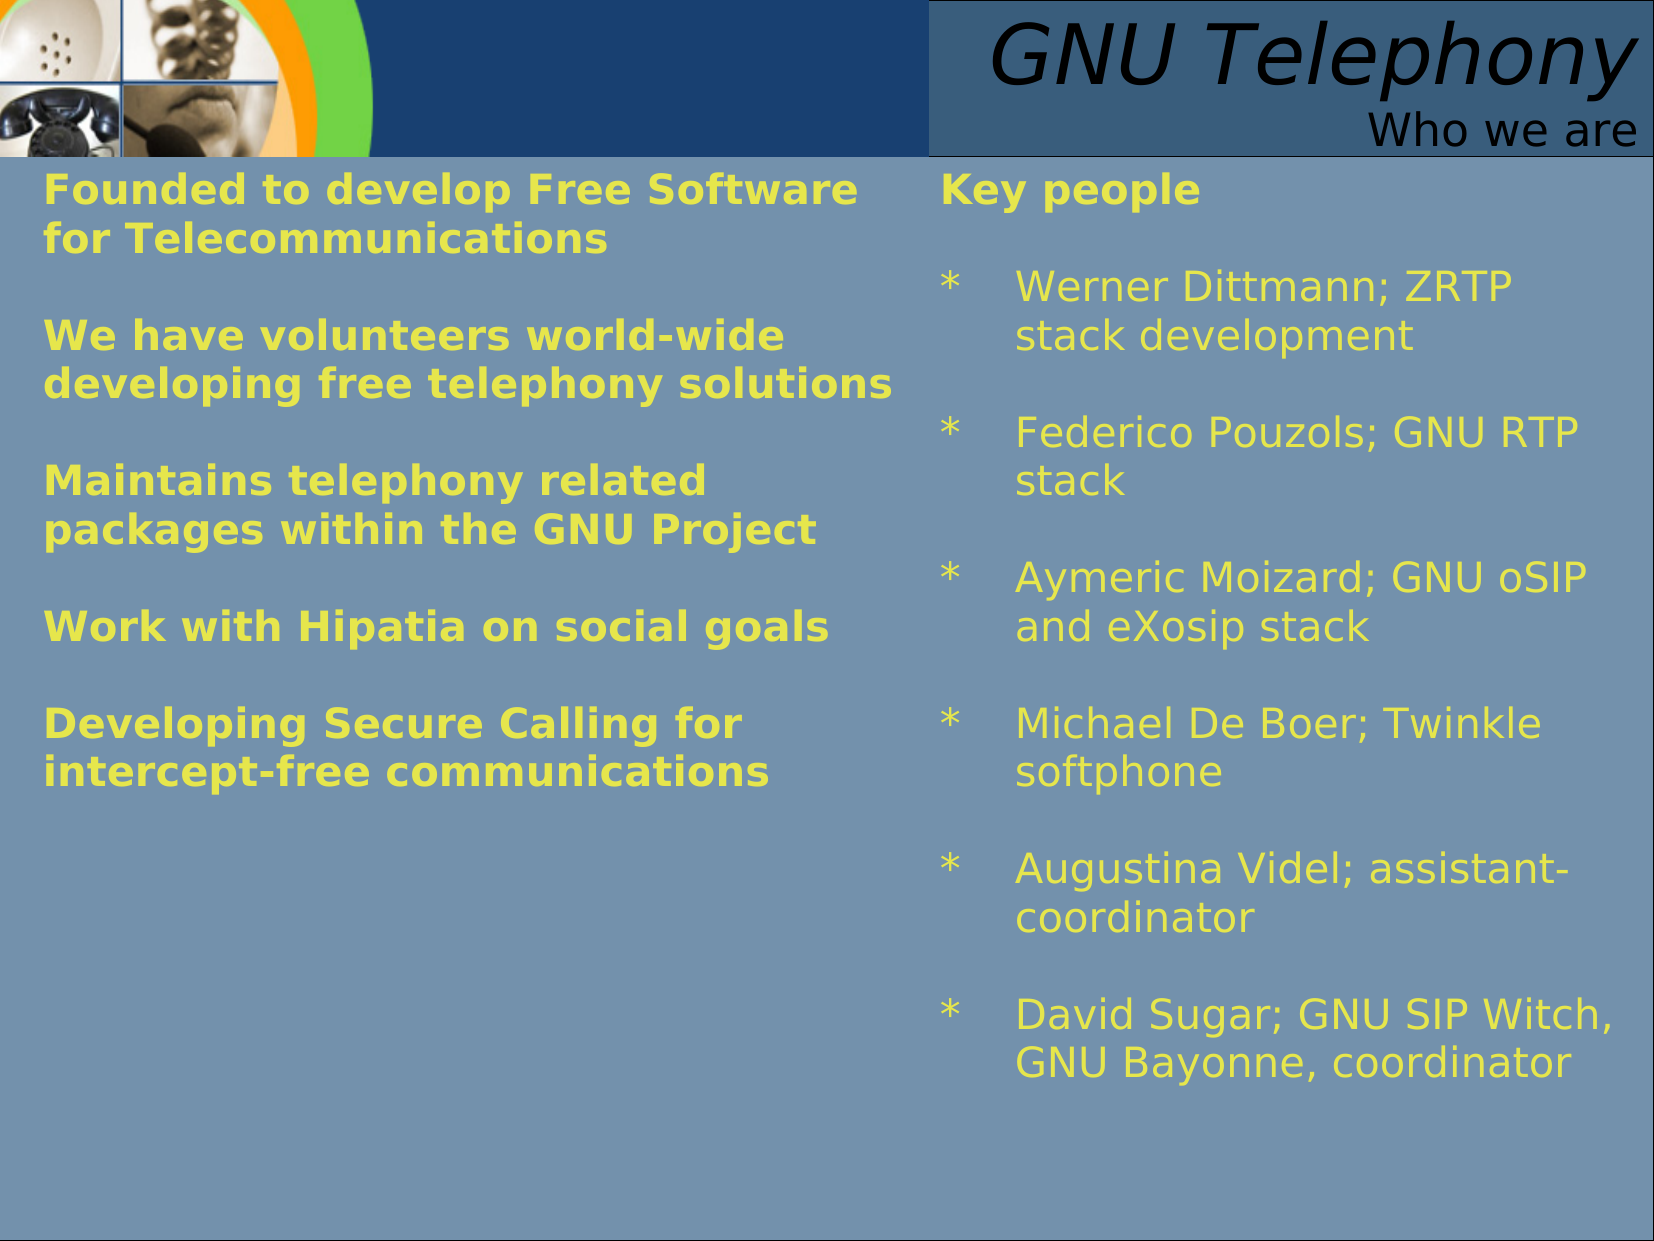

GNU Telephony
Who we are
Founded to develop Free Software
for Telecommunications
We have volunteers world-wide
developing free telephony solutions
Maintains telephony related packages within the GNU Project
Work with Hipatia on social goals
Developing Secure Calling for intercept-free communications
Key people
*	Werner Dittmann; ZRTP
	stack development
*	Federico Pouzols; GNU RTP
	stack
*	Aymeric Moizard; GNU oSIP
	and eXosip stack
*	Michael De Boer; Twinkle
	softphone
*	Augustina Videl; assistant-
	coordinator
*	David Sugar; GNU SIP Witch,
	GNU Bayonne, coordinator
#